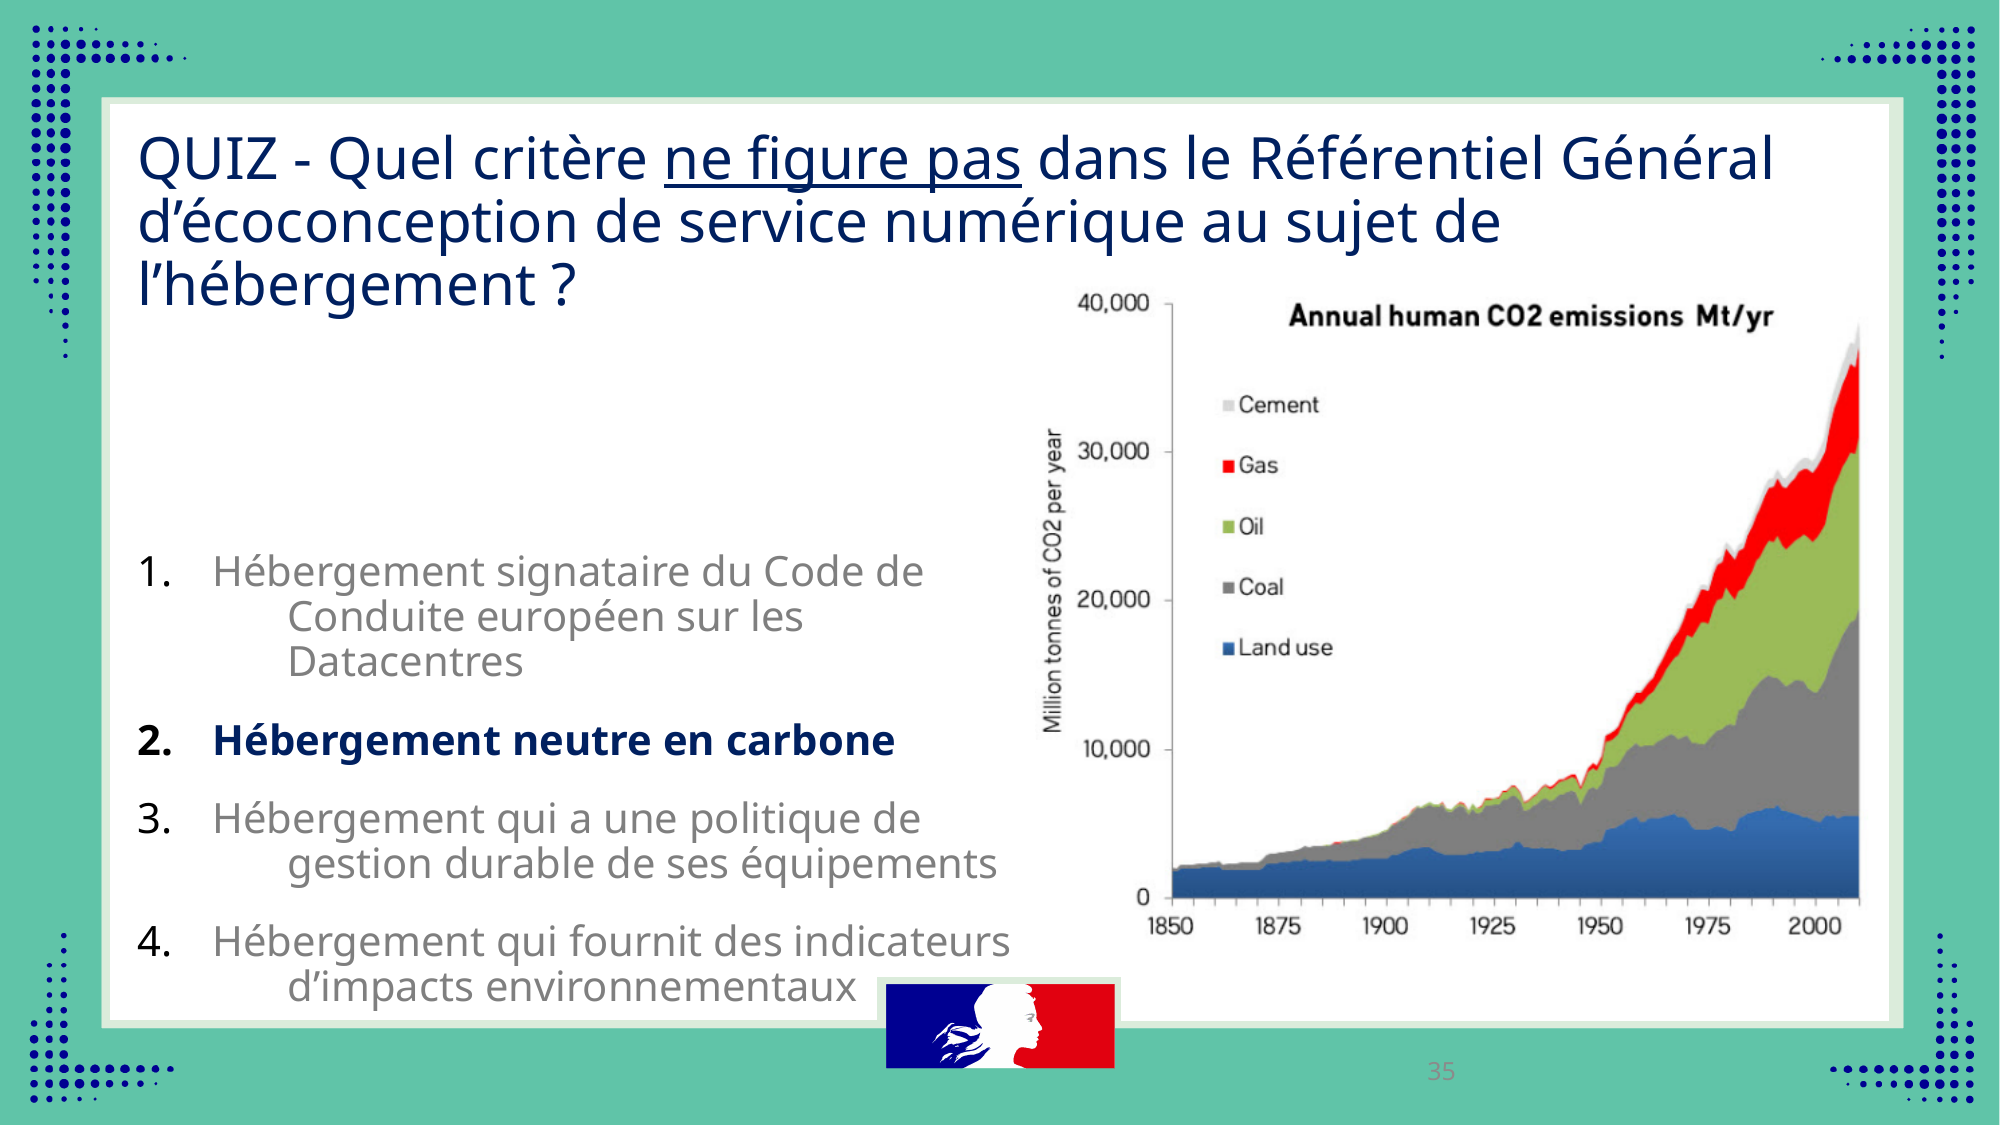

# QUIZ - Quel critère ne figure pas dans le Référentiel Général d’écoconception de service numérique au sujet de l’hébergement ?
Hébergement signataire du Code de Conduite européen sur les Datacentres
Hébergement neutre en carbone
Hébergement qui a une politique de gestion durable de ses équipements
Hébergement qui fournit des indicateurs d’impacts environnementaux